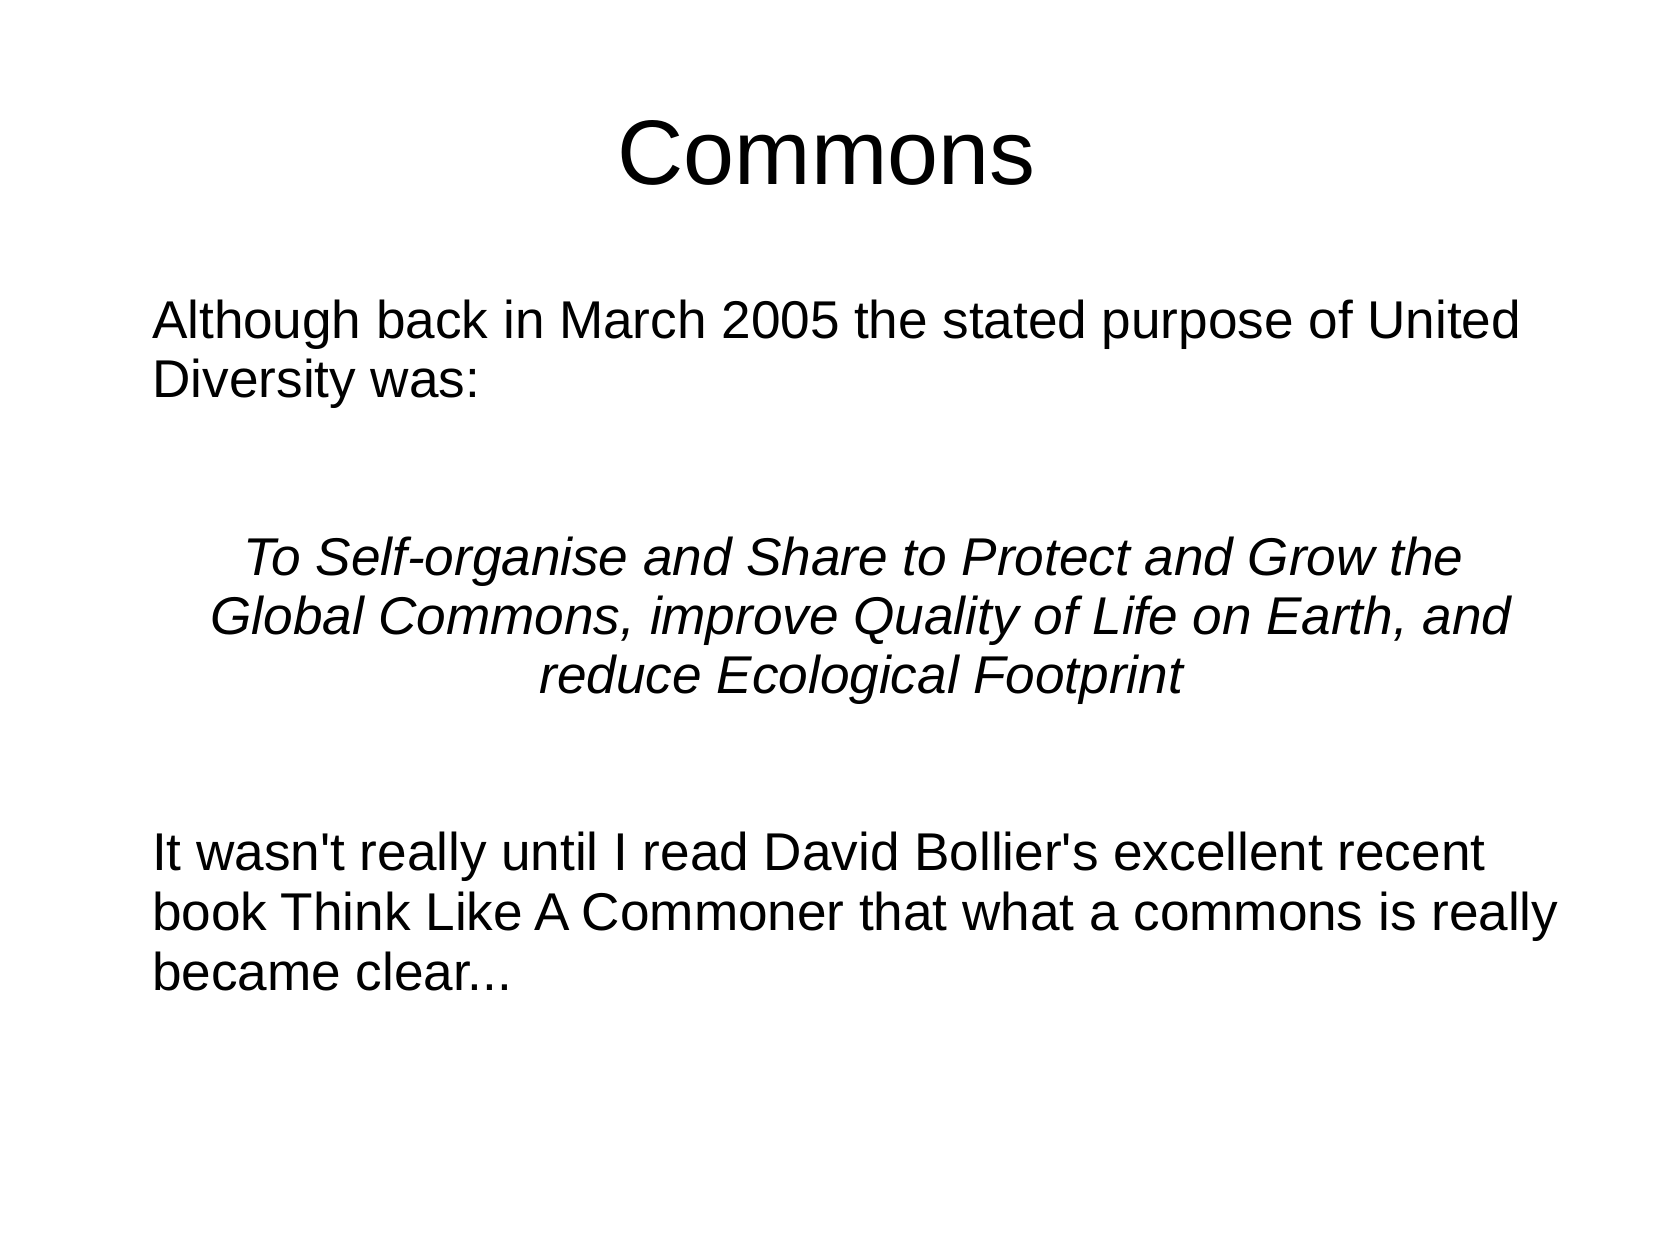

# Commons
Although back in March 2005 the stated purpose of United Diversity was:
To Self-organise and Share to Protect and Grow the
Global Commons, improve Quality of Life on Earth, and reduce Ecological Footprint
It wasn't really until I read David Bollier's excellent recent book Think Like A Commoner that what a commons is really became clear...